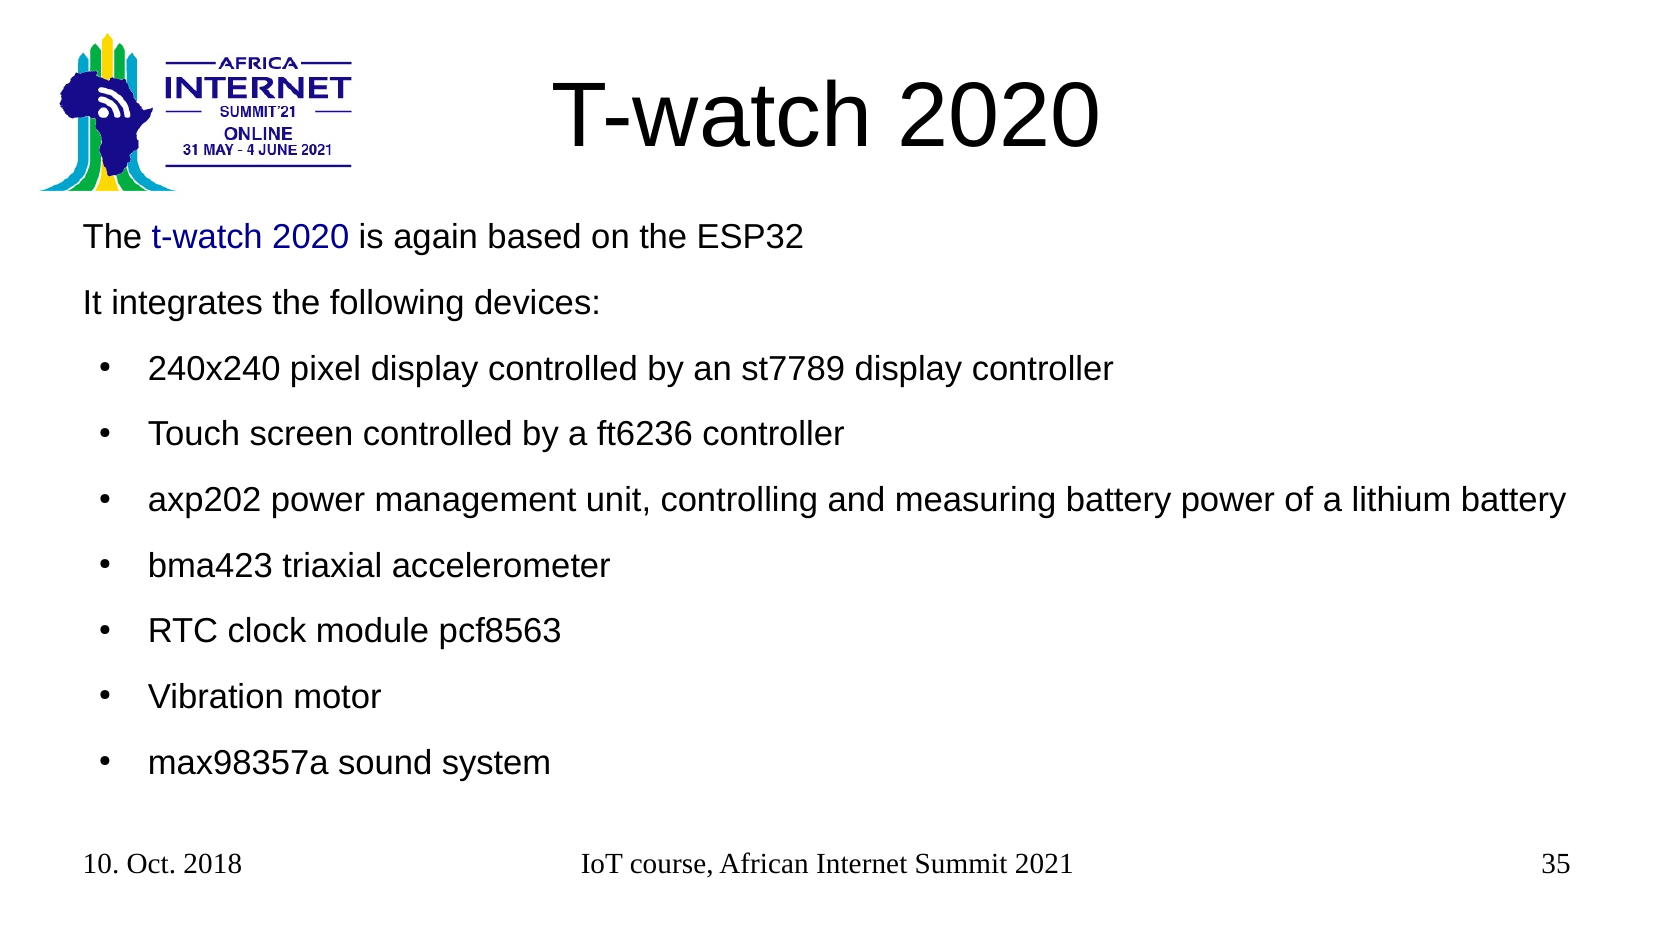

# T-watch 2020
The t-watch 2020 is again based on the ESP32
It integrates the following devices:
240x240 pixel display controlled by an st7789 display controller
Touch screen controlled by a ft6236 controller
axp202 power management unit, controlling and measuring battery power of a lithium battery
bma423 triaxial accelerometer
RTC clock module pcf8563
Vibration motor
max98357a sound system
10. Oct. 2018
IoT course, African Internet Summit 2021
35